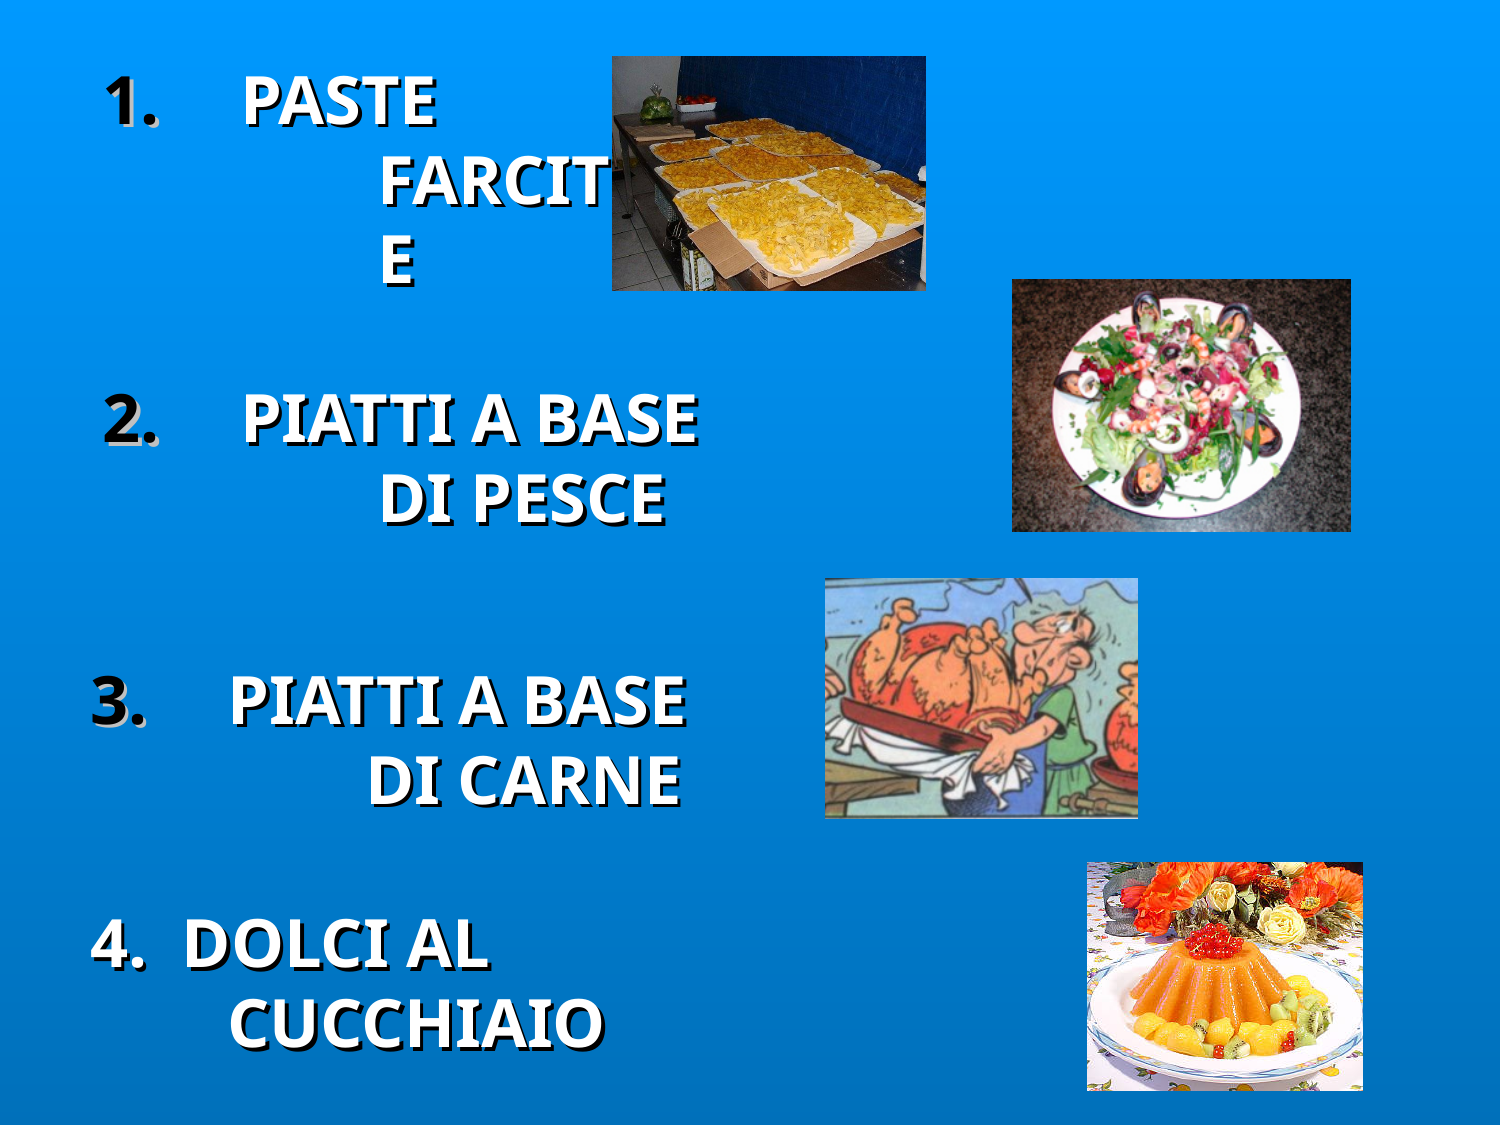

PASTE FARCITE
PIATTI A BASE
DI PESCE
PIATTI A BASE
DI CARNE
4. DOLCI AL
CUCCHIAIO